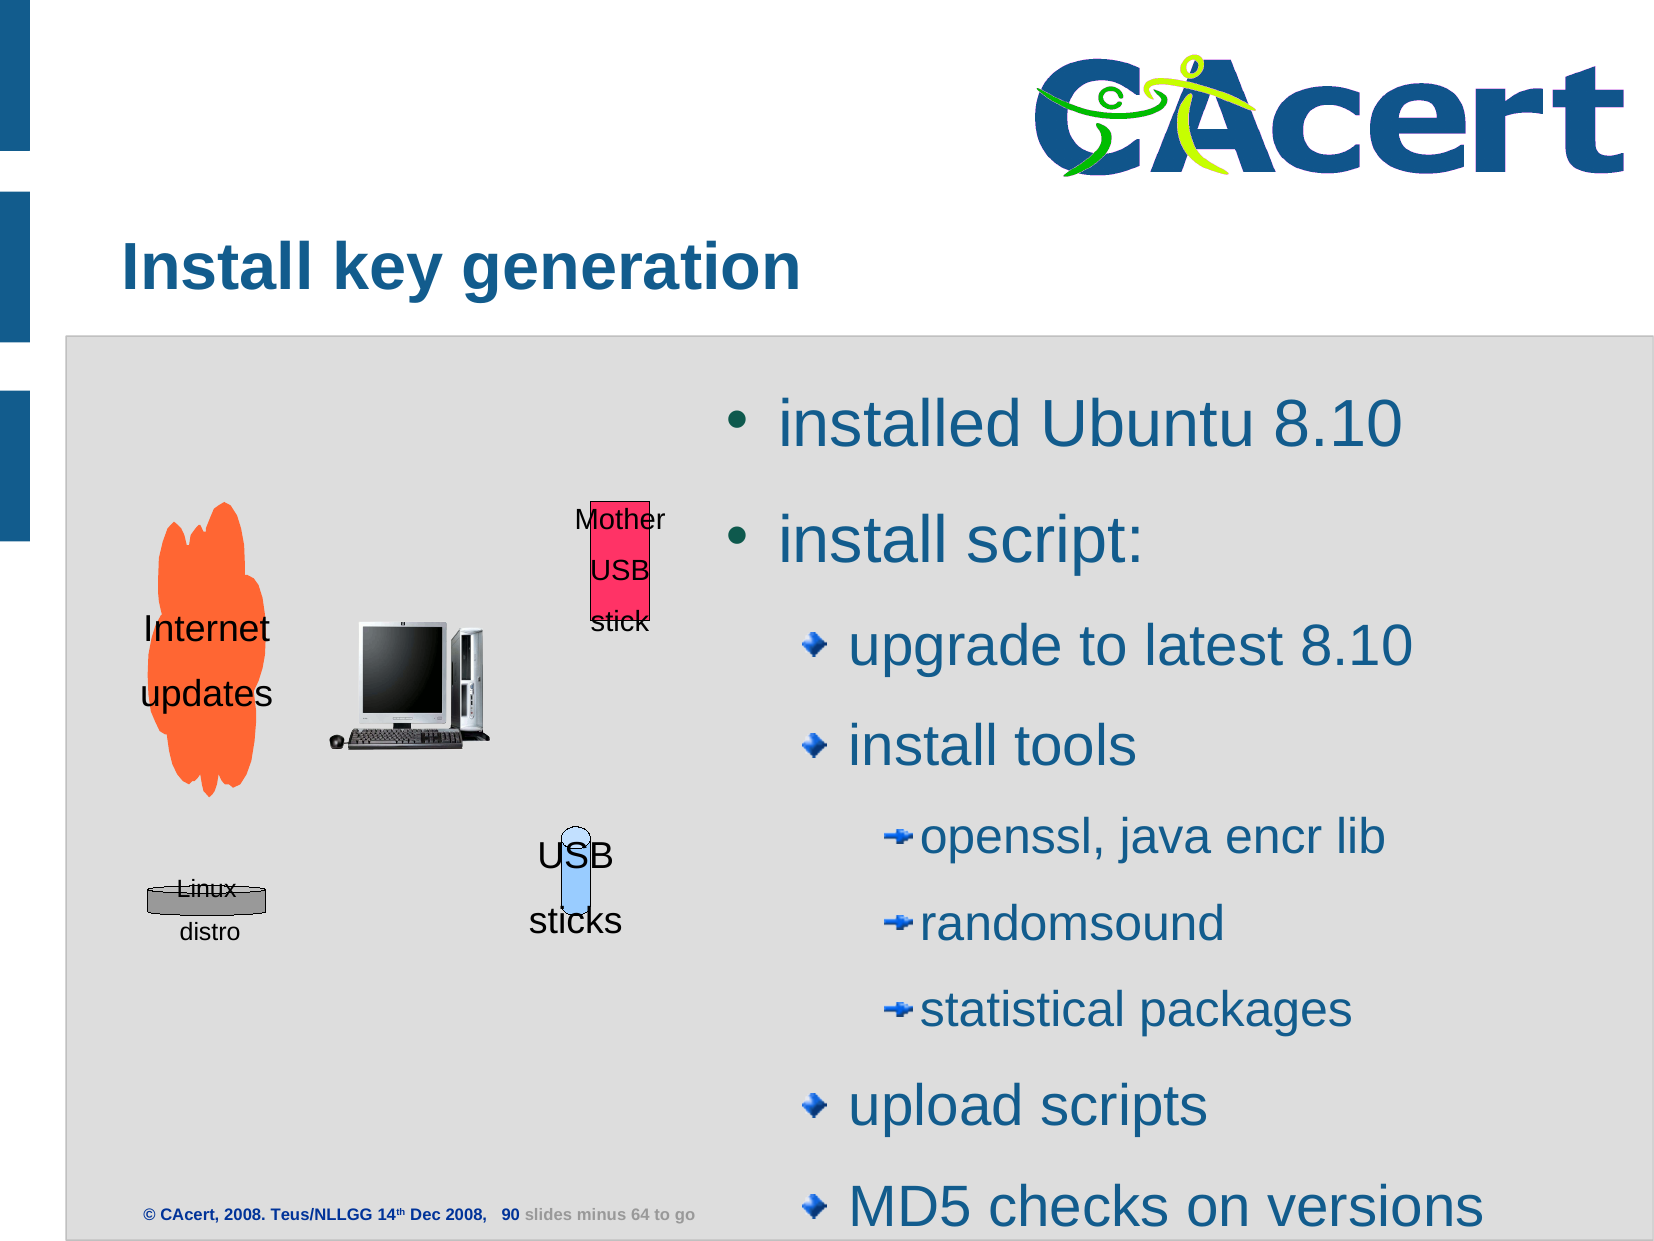

# Install key generation
installed Ubuntu 8.10
install script:
upgrade to latest 8.10
install tools
openssl, java encr lib
randomsound
statistical packages
upload scripts
MD5 checks on versions
Internet
updates
Mother
USB
stick
USB
sticks
Linux
 distro